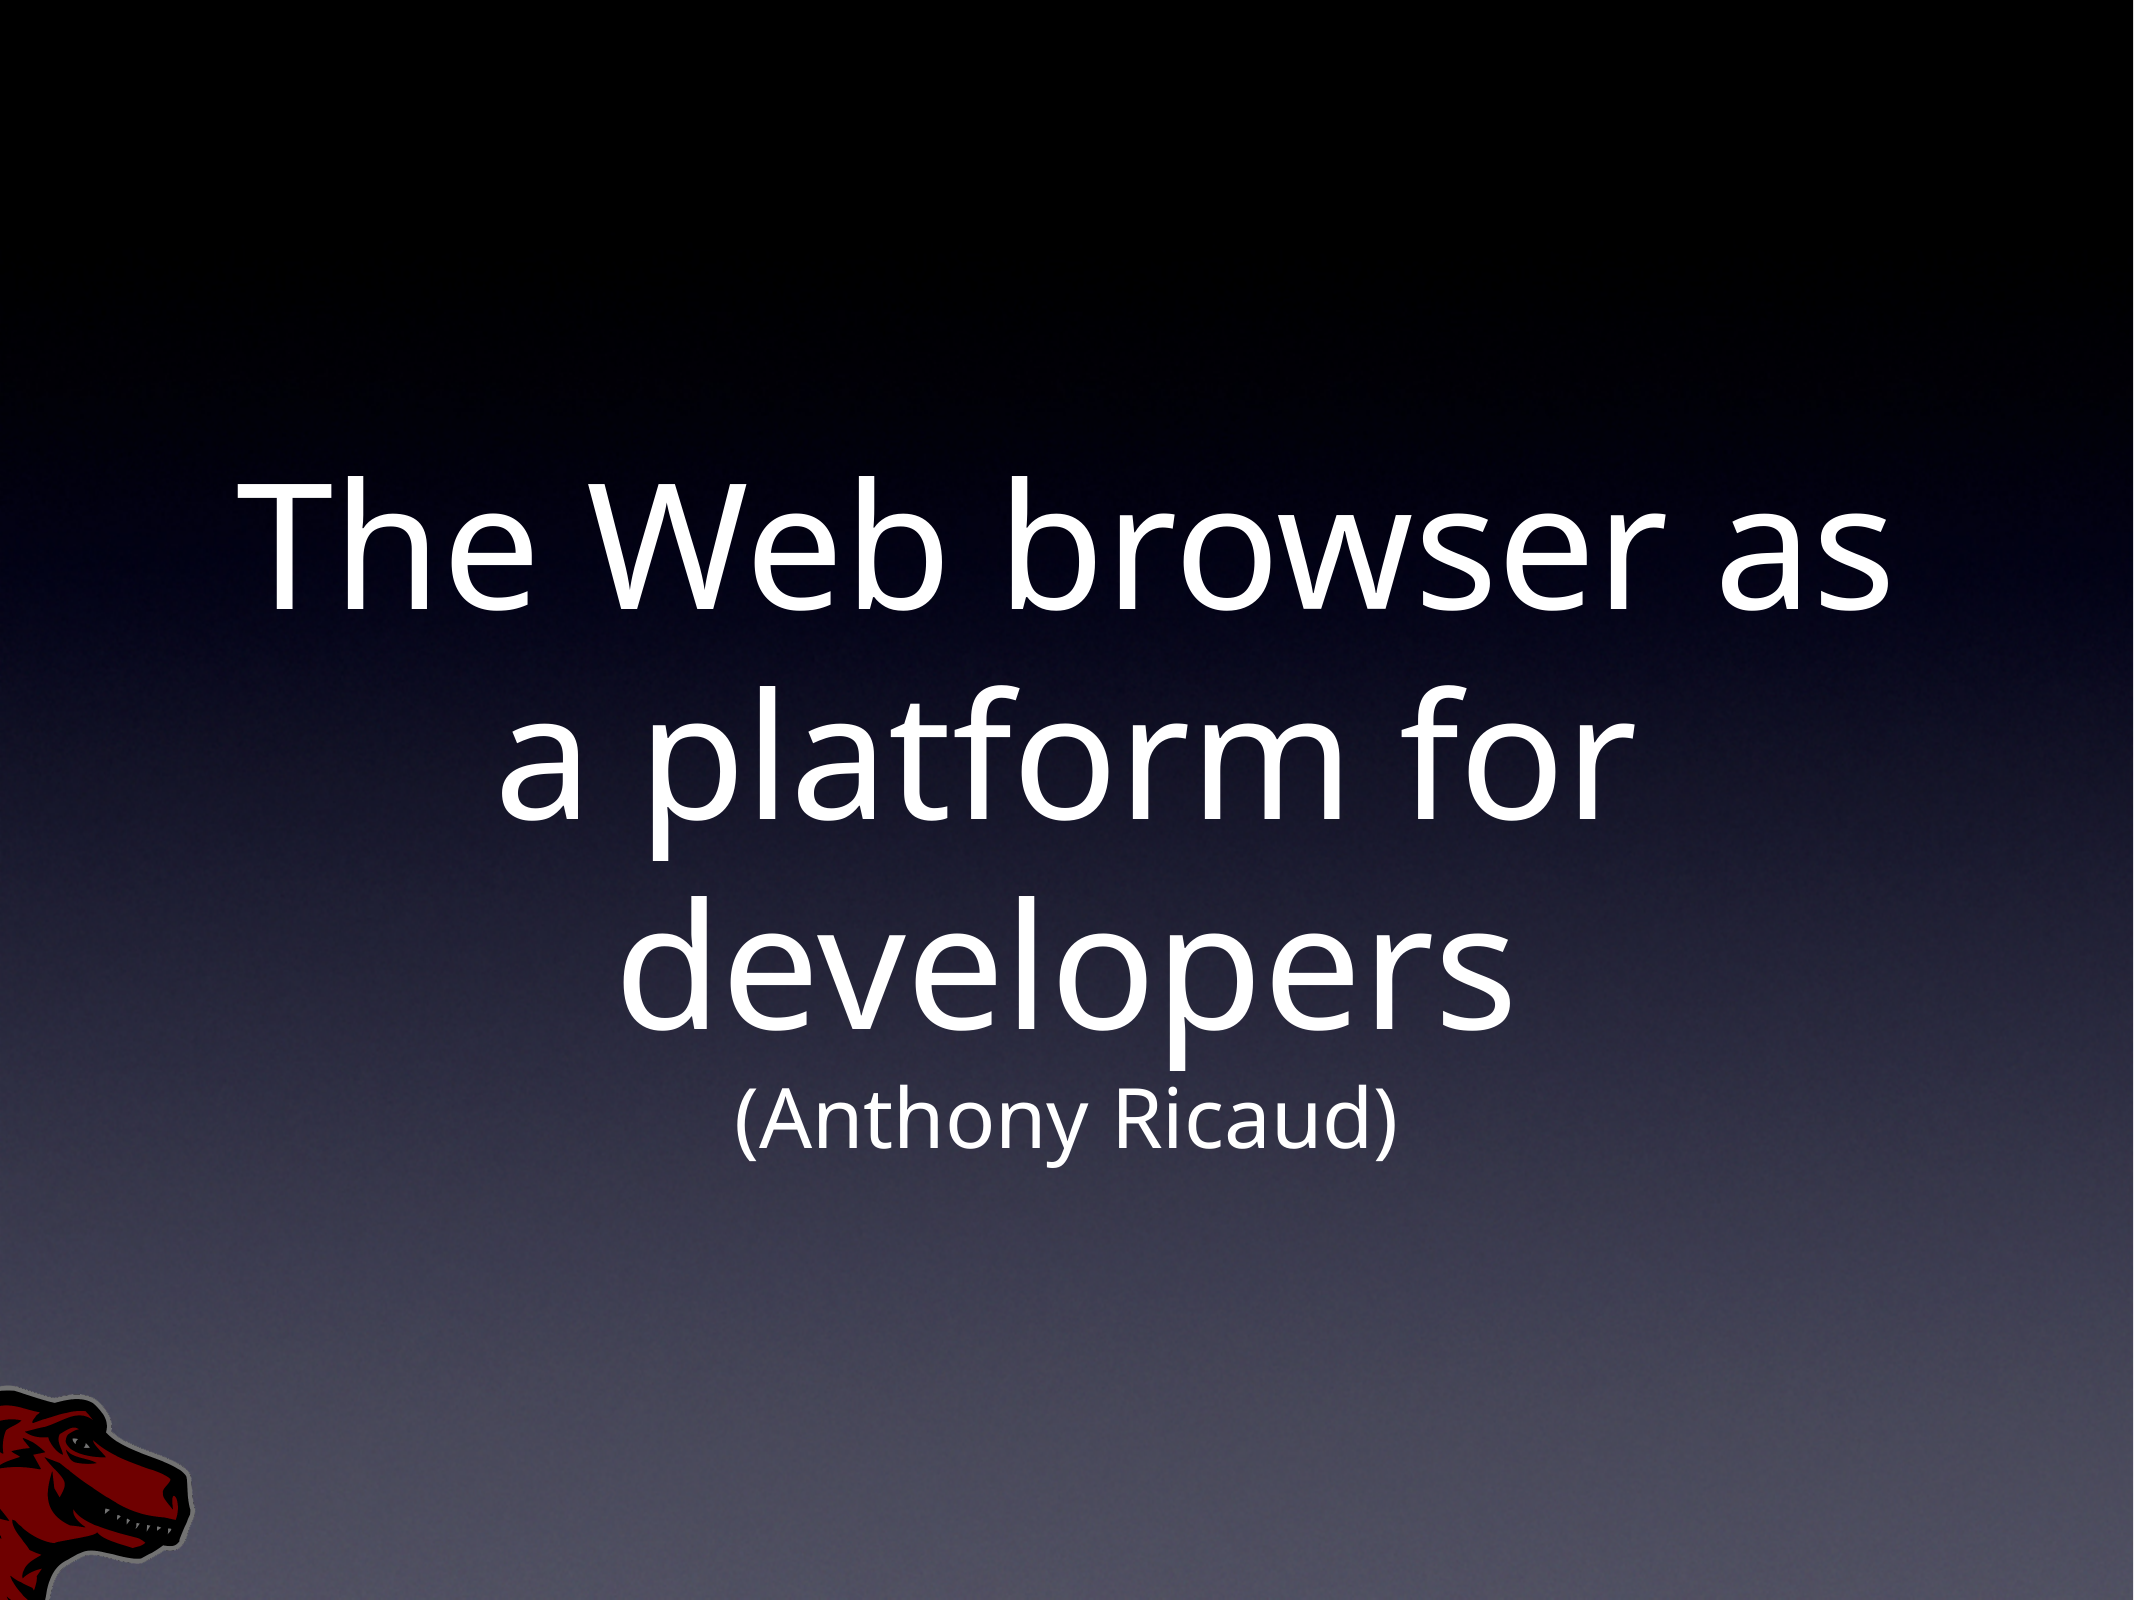

# The Web browser as a platform for developers (Anthony Ricaud)